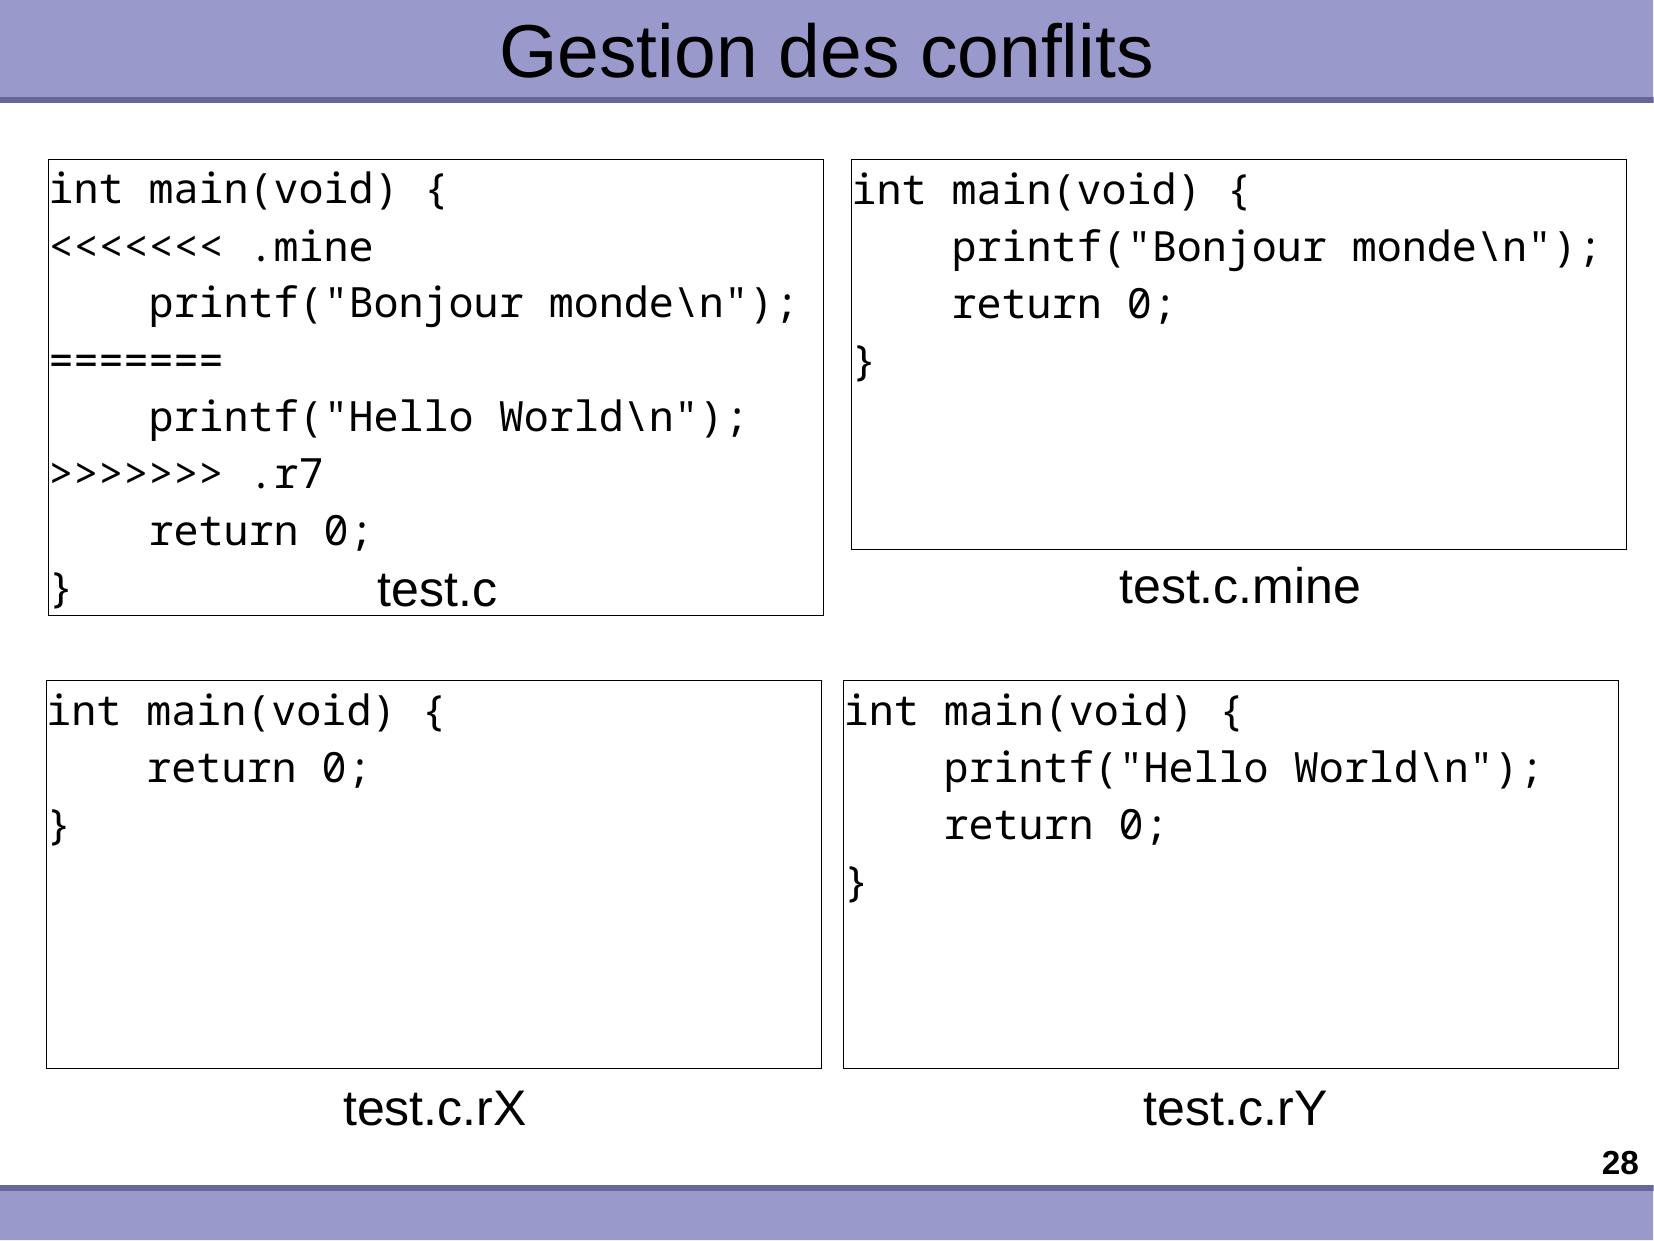

# Gestion des conflits
int main(void) {
<<<<<<< .mine
 printf("Bonjour monde\n");
=======
 printf("Hello World\n");
>>>>>>> .r7
 return 0;
}
int main(void) {
 printf("Bonjour monde\n");
 return 0;
}
test.c.mine
test.c
int main(void) {
 return 0;
}
int main(void) {
 printf("Hello World\n");
 return 0;
}
test.c.rX
test.c.rY